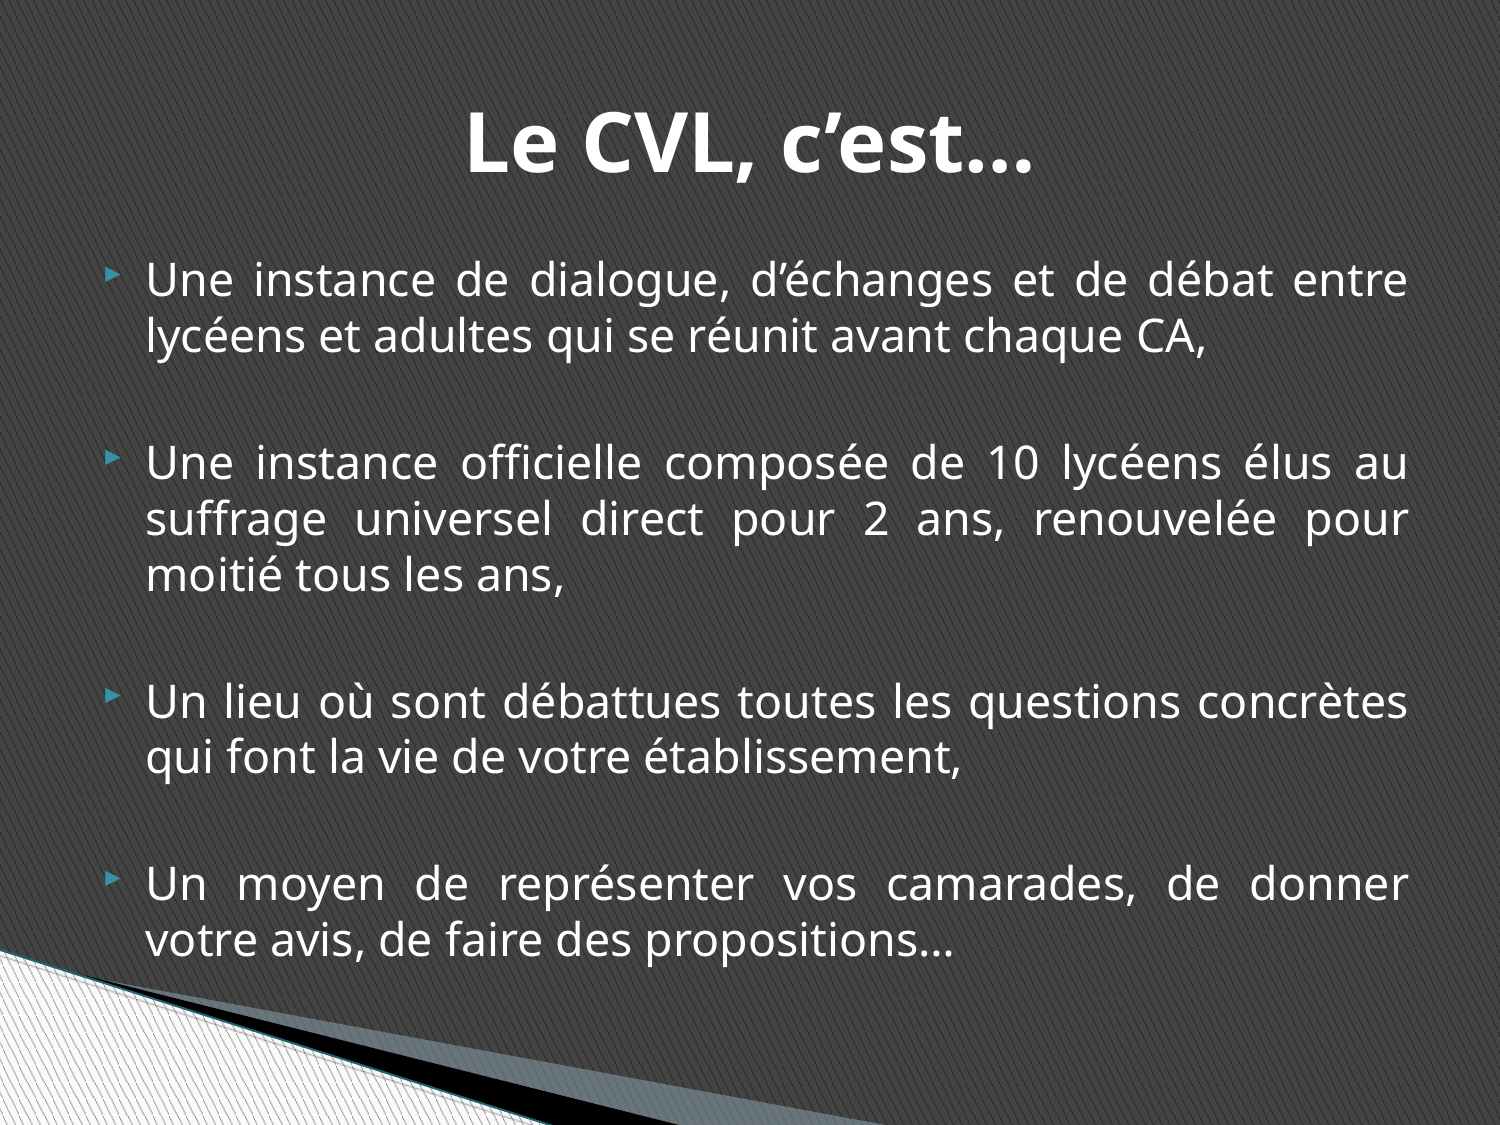

# Le CVL, c’est…
Une instance de dialogue, d’échanges et de débat entre lycéens et adultes qui se réunit avant chaque CA,
Une instance officielle composée de 10 lycéens élus au suffrage universel direct pour 2 ans, renouvelée pour moitié tous les ans,
Un lieu où sont débattues toutes les questions concrètes qui font la vie de votre établissement,
Un moyen de représenter vos camarades, de donner votre avis, de faire des propositions…